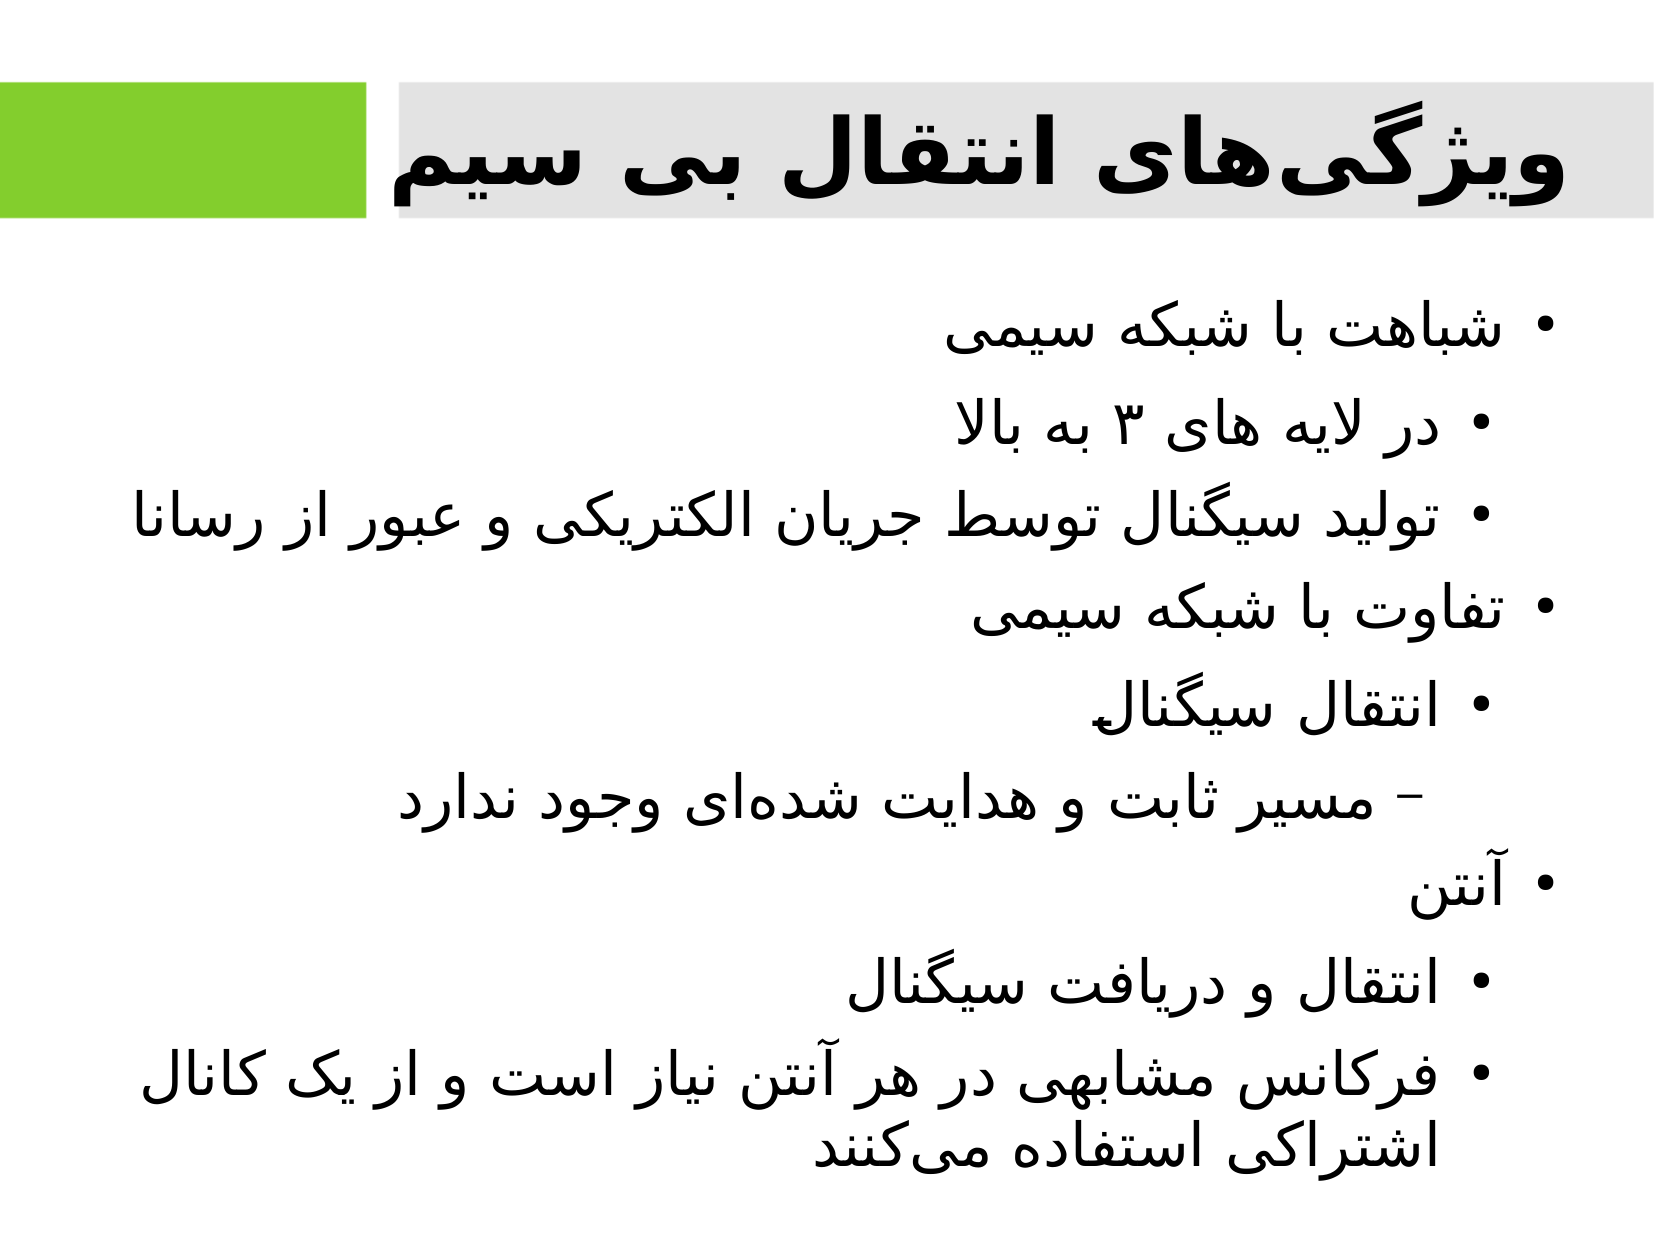

# ویژگی‌های انتقال بی سیم
شباهت با شبکه سیمی
در لایه های ۳ به بالا
تولید سیگنال توسط جریان الکتریکی و عبور از رسانا
تفاوت با شبکه سیمی
انتقال سیگنال
مسیر ثابت و هدایت شده‌ای وجود ندارد
آنتن
انتقال و دریافت سیگنال
فرکانس مشابهی در هر آنتن نیاز است و از یک کانال اشتراکی استفاده می‌کنند